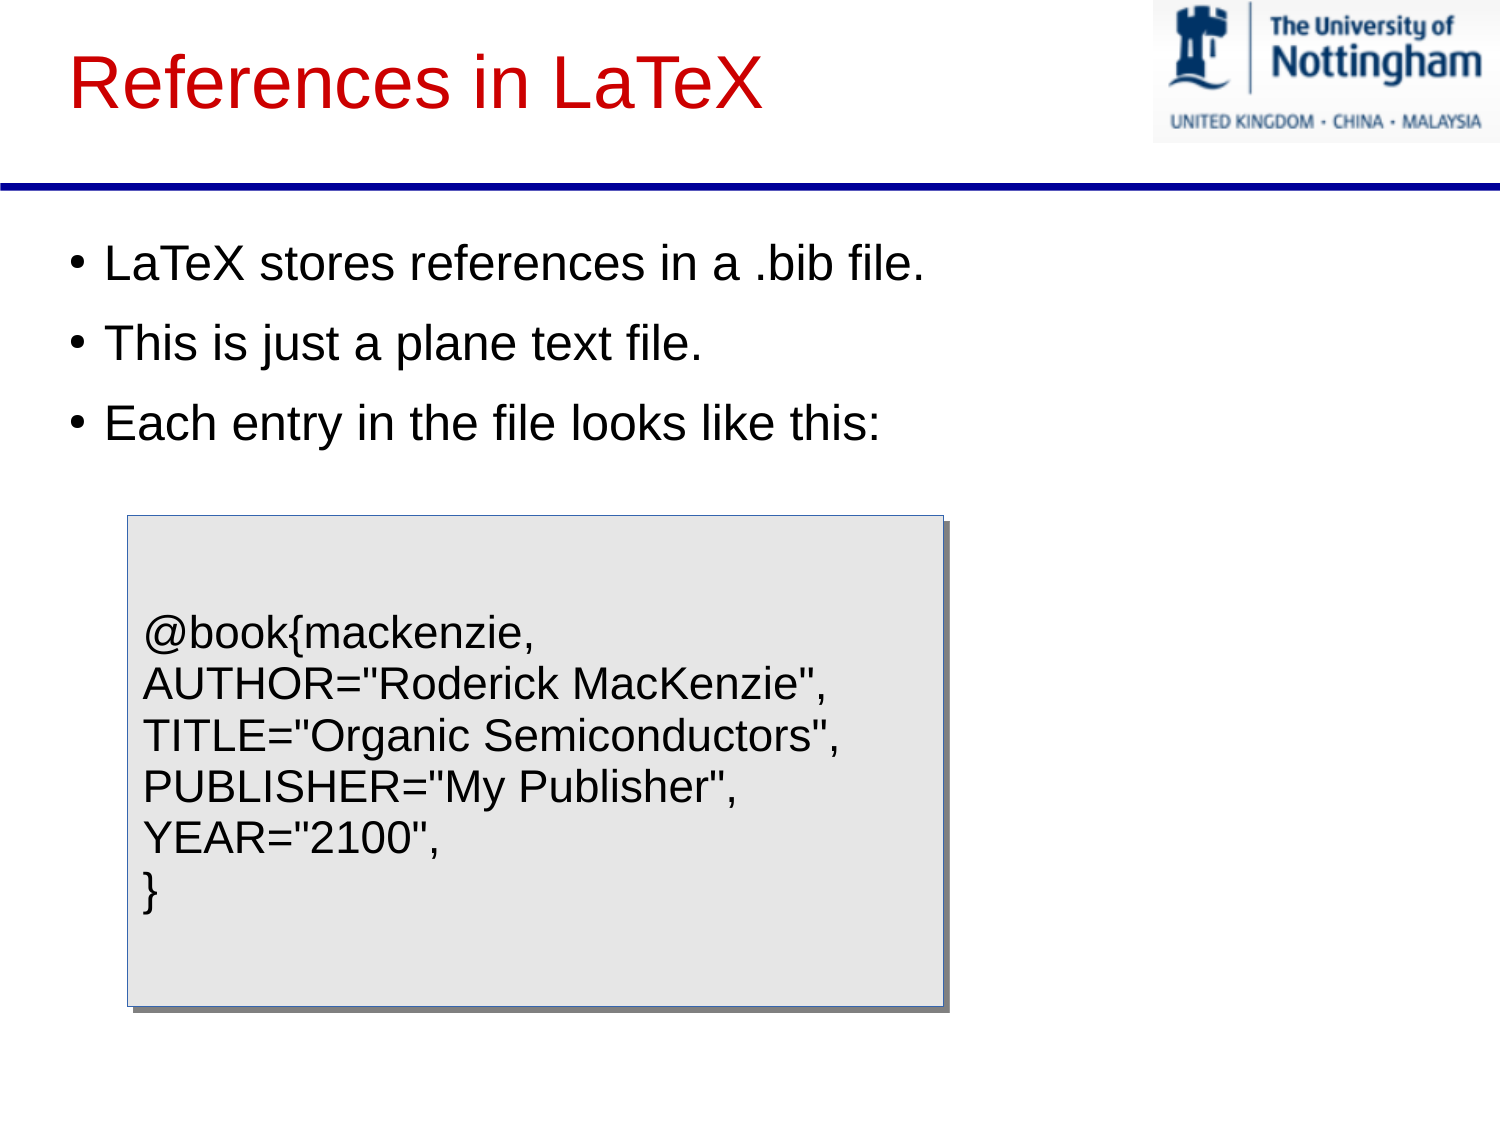

References in LaTeX
LaTeX stores references in a .bib file.
This is just a plane text file.
Each entry in the file looks like this:
@book{mackenzie,
AUTHOR="Roderick MacKenzie",
TITLE="Organic Semiconductors",
PUBLISHER="My Publisher",
YEAR="2100",
}